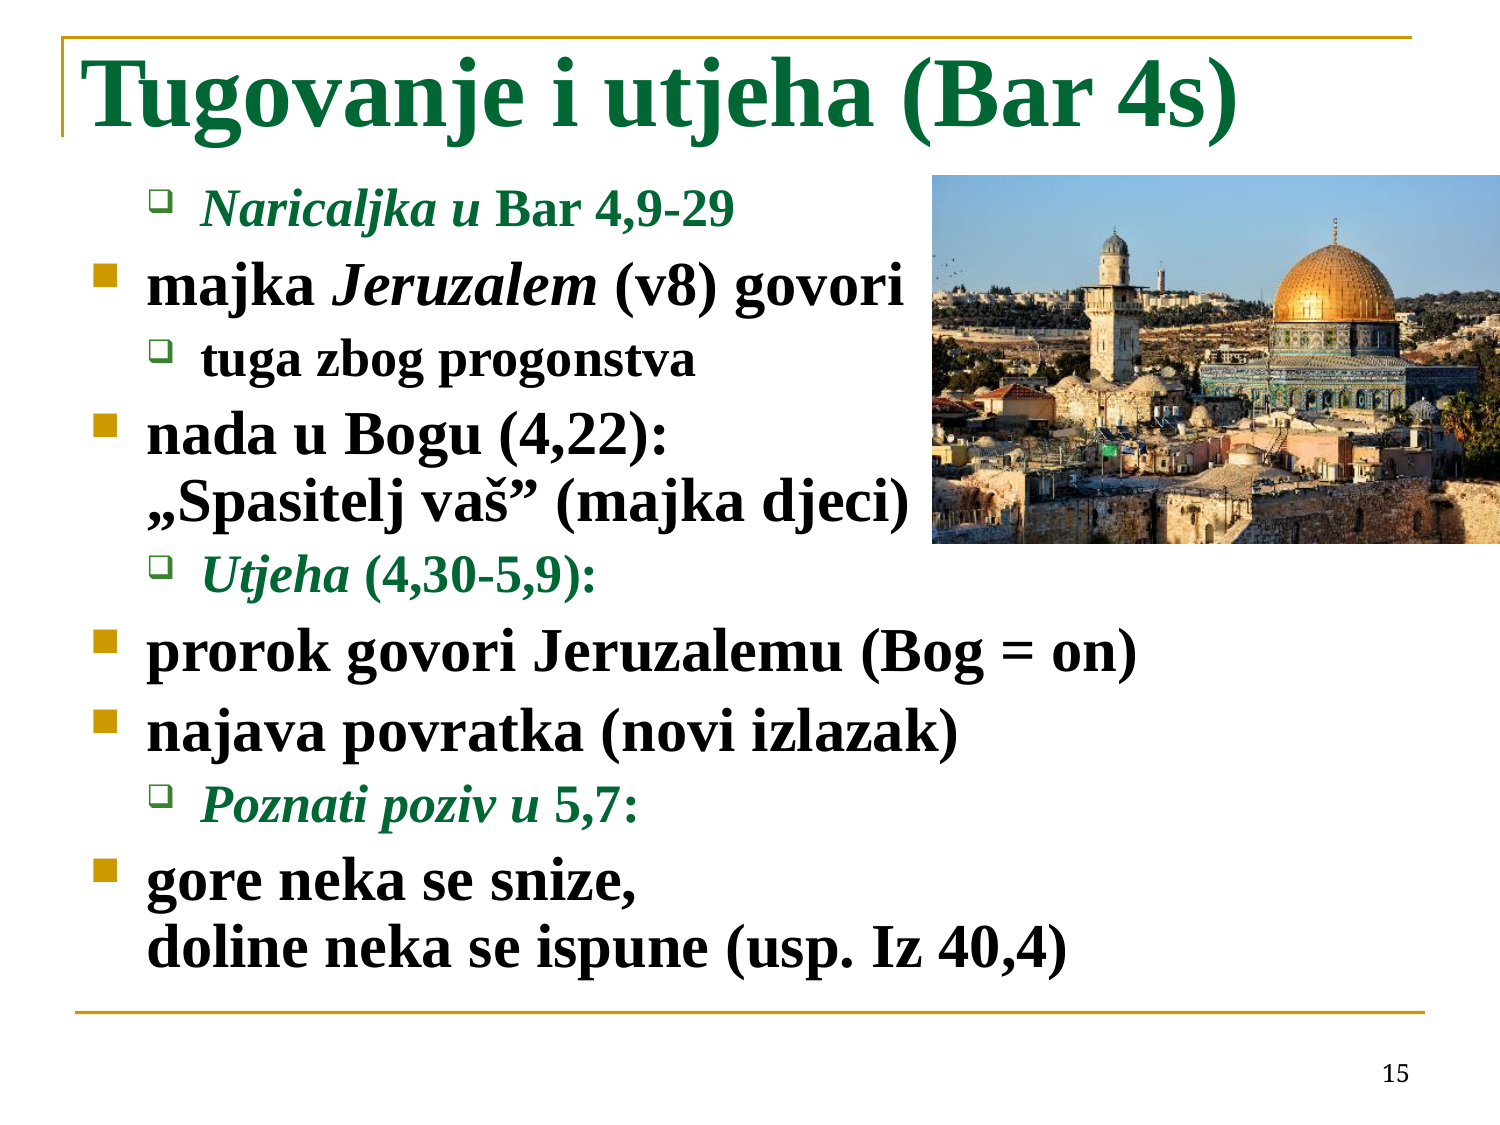

# Tugovanje i utjeha (Bar 4s)
Naricaljka u Bar 4,9-29
majka Jeruzalem (v8) govori
tuga zbog progonstva
nada u Bogu (4,22):
„Spasitelj vaš” (majka djeci)
Utjeha (4,30-5,9):
prorok govori Jeruzalemu (Bog = on)
najava povratka (novi izlazak)
Poznati poziv u 5,7:
gore neka se snize,
doline neka se ispune (usp. Iz 40,4)